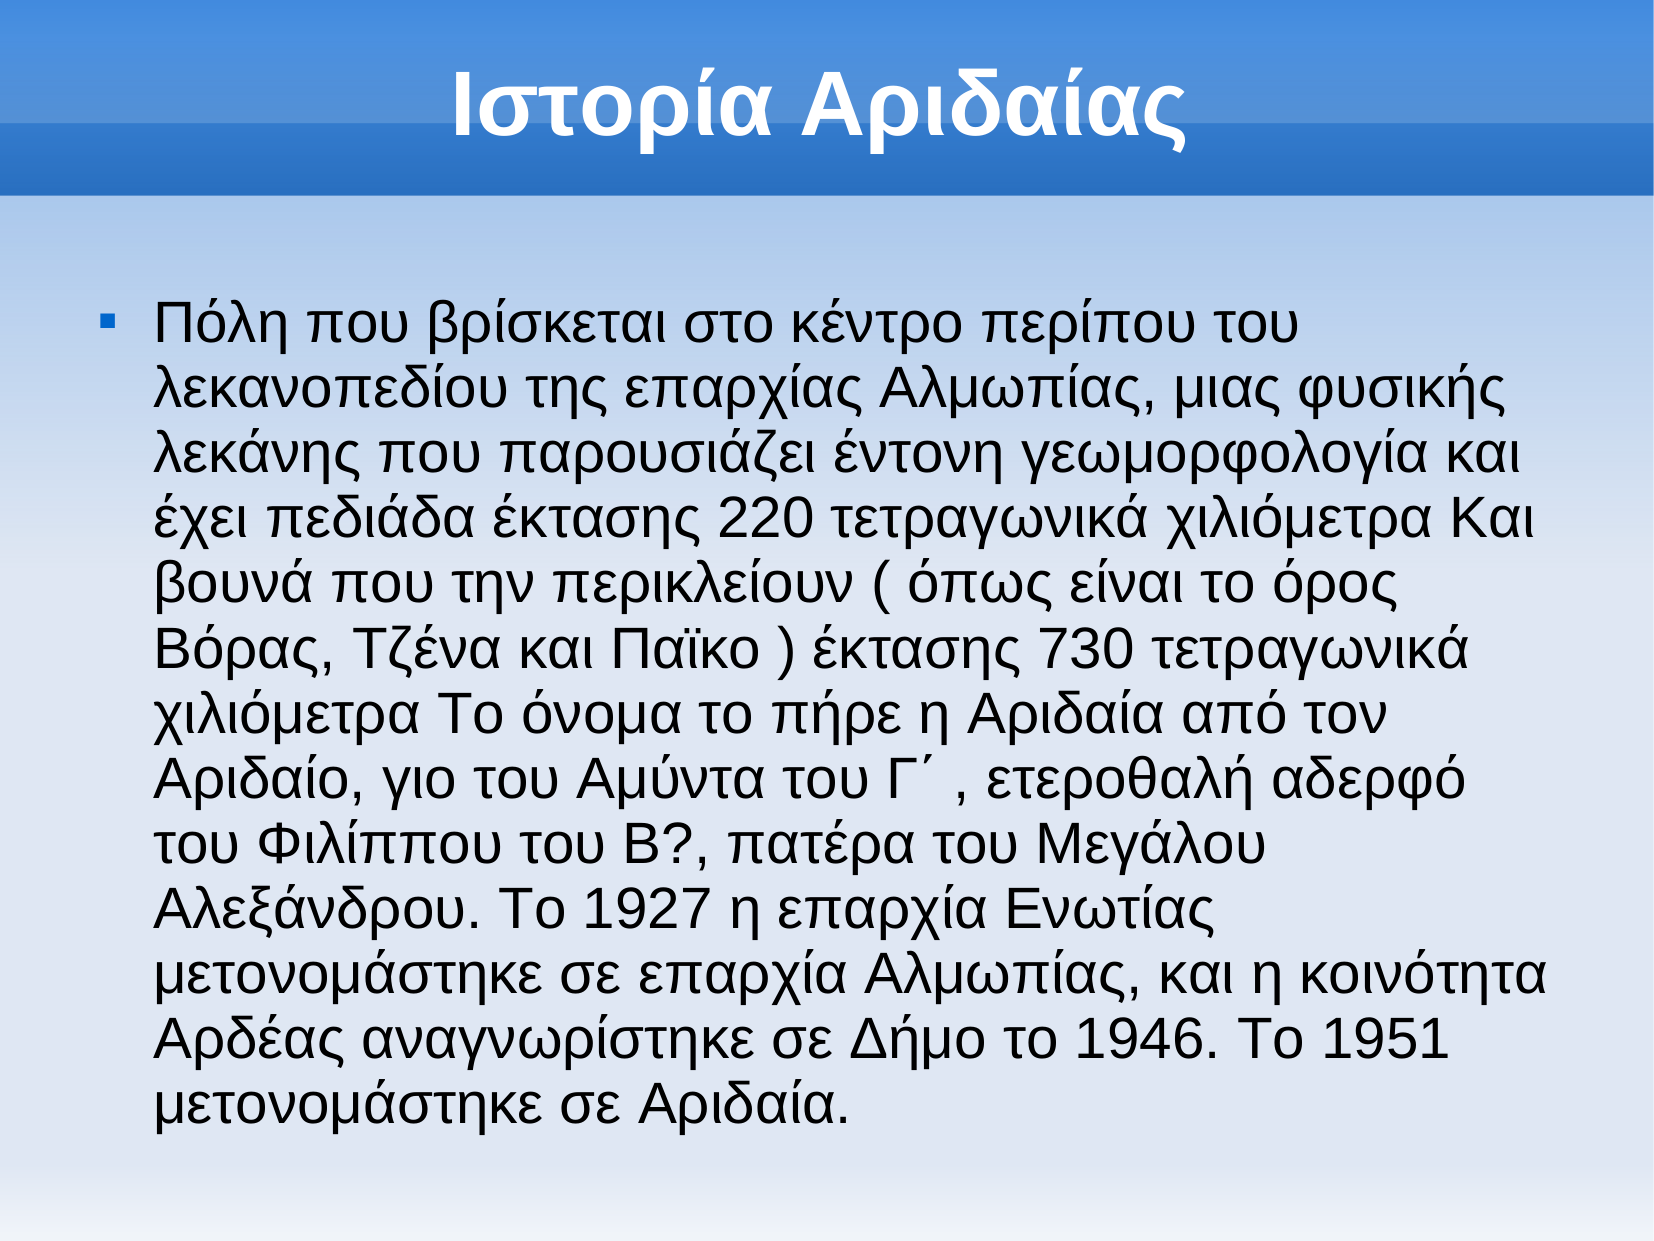

# Ιστορία Αριδαίας
Πόλη που βρίσκεται στο κέντρο περίπου του λεκανοπεδίου της επαρχίας Αλμωπίας, μιας φυσικής λεκάνης που παρουσιάζει έντονη γεωμορφολογία και έχει πεδιάδα έκτασης 220 τετραγωνικά χιλιόμετρα Και βουνά που την περικλείουν ( όπως είναι το όρος Βόρας, Τζένα και Παϊκο ) έκτασης 730 τετραγωνικά χιλιόμετρα Το όνομα το πήρε η Αριδαία από τον Αριδαίο, γιο του Αμύντα του Γ΄ , ετεροθαλή αδερφό του Φιλίππου του Β?, πατέρα του Μεγάλου Αλεξάνδρου. Το 1927 η επαρχία Ενωτίας μετονομάστηκε σε επαρχία Αλμωπίας, και η κοινότητα Αρδέας αναγνωρίστηκε σε Δήμο το 1946. Το 1951 μετονομάστηκε σε Αριδαία.